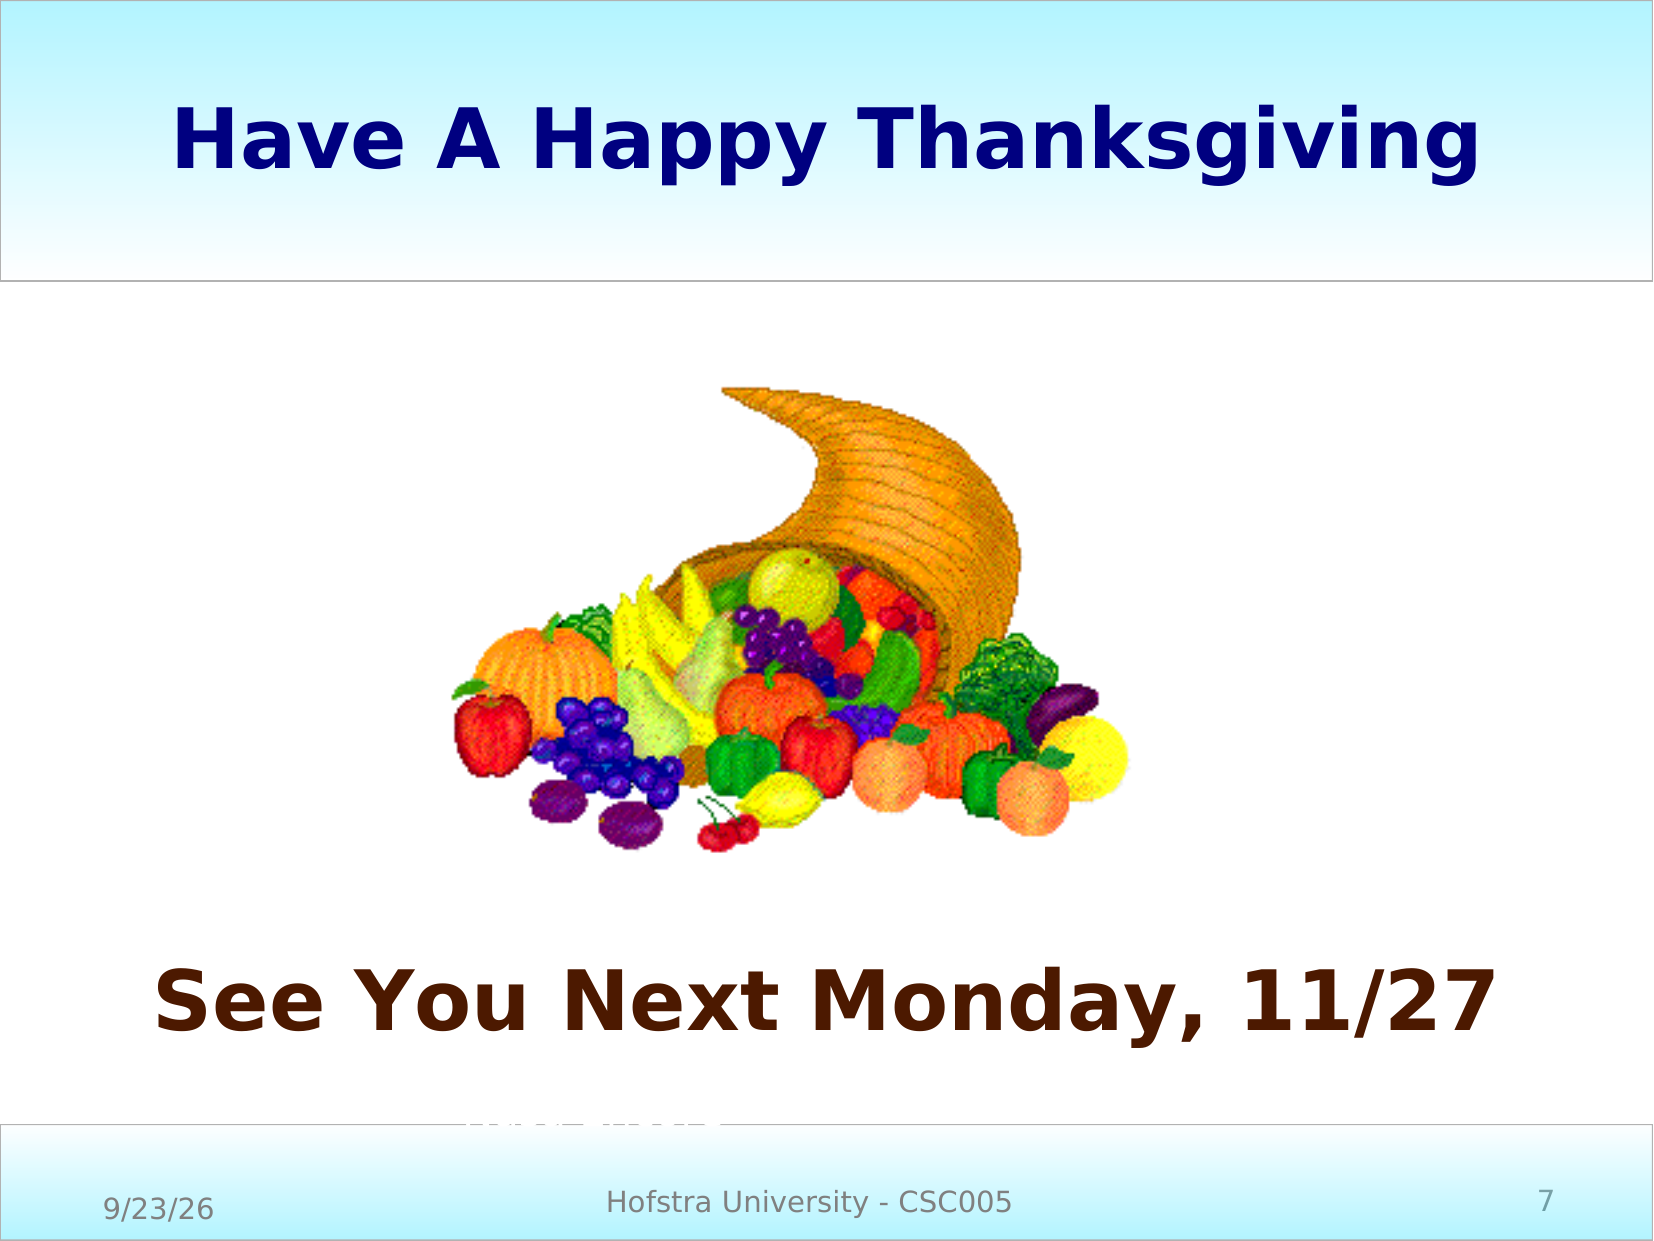

# Have A Happy Thanksgiving
See You Next Monday, 11/27
Nasa Encore
7
Hofstra University - CSC005